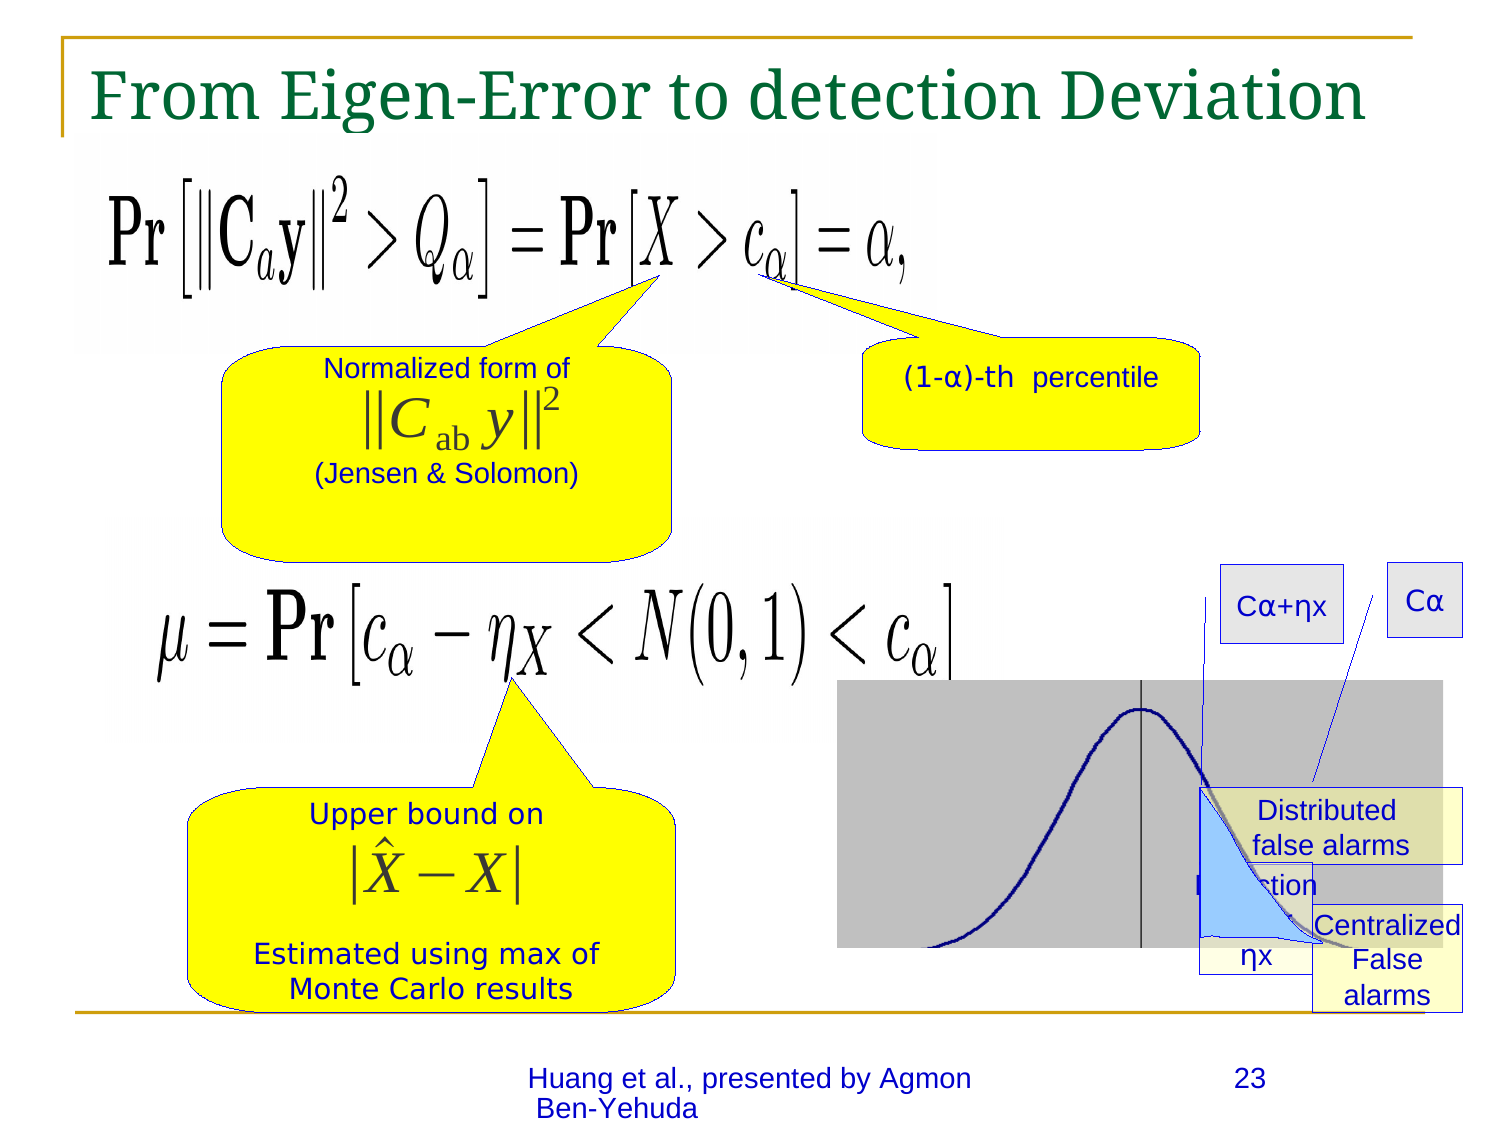

# From Eigen-Error to detection Deviation
(1-α)-th percentile
Normalized form of
(Jensen & Solomon)
Cα
Cα+ηx
Upper bound on
Estimated using max of
Monte Carlo results
Distributed
false alarms
Detection
 Error
ηx
Centralized
False
alarms
Huang et al., presented by Agmon Ben-Yehuda
23